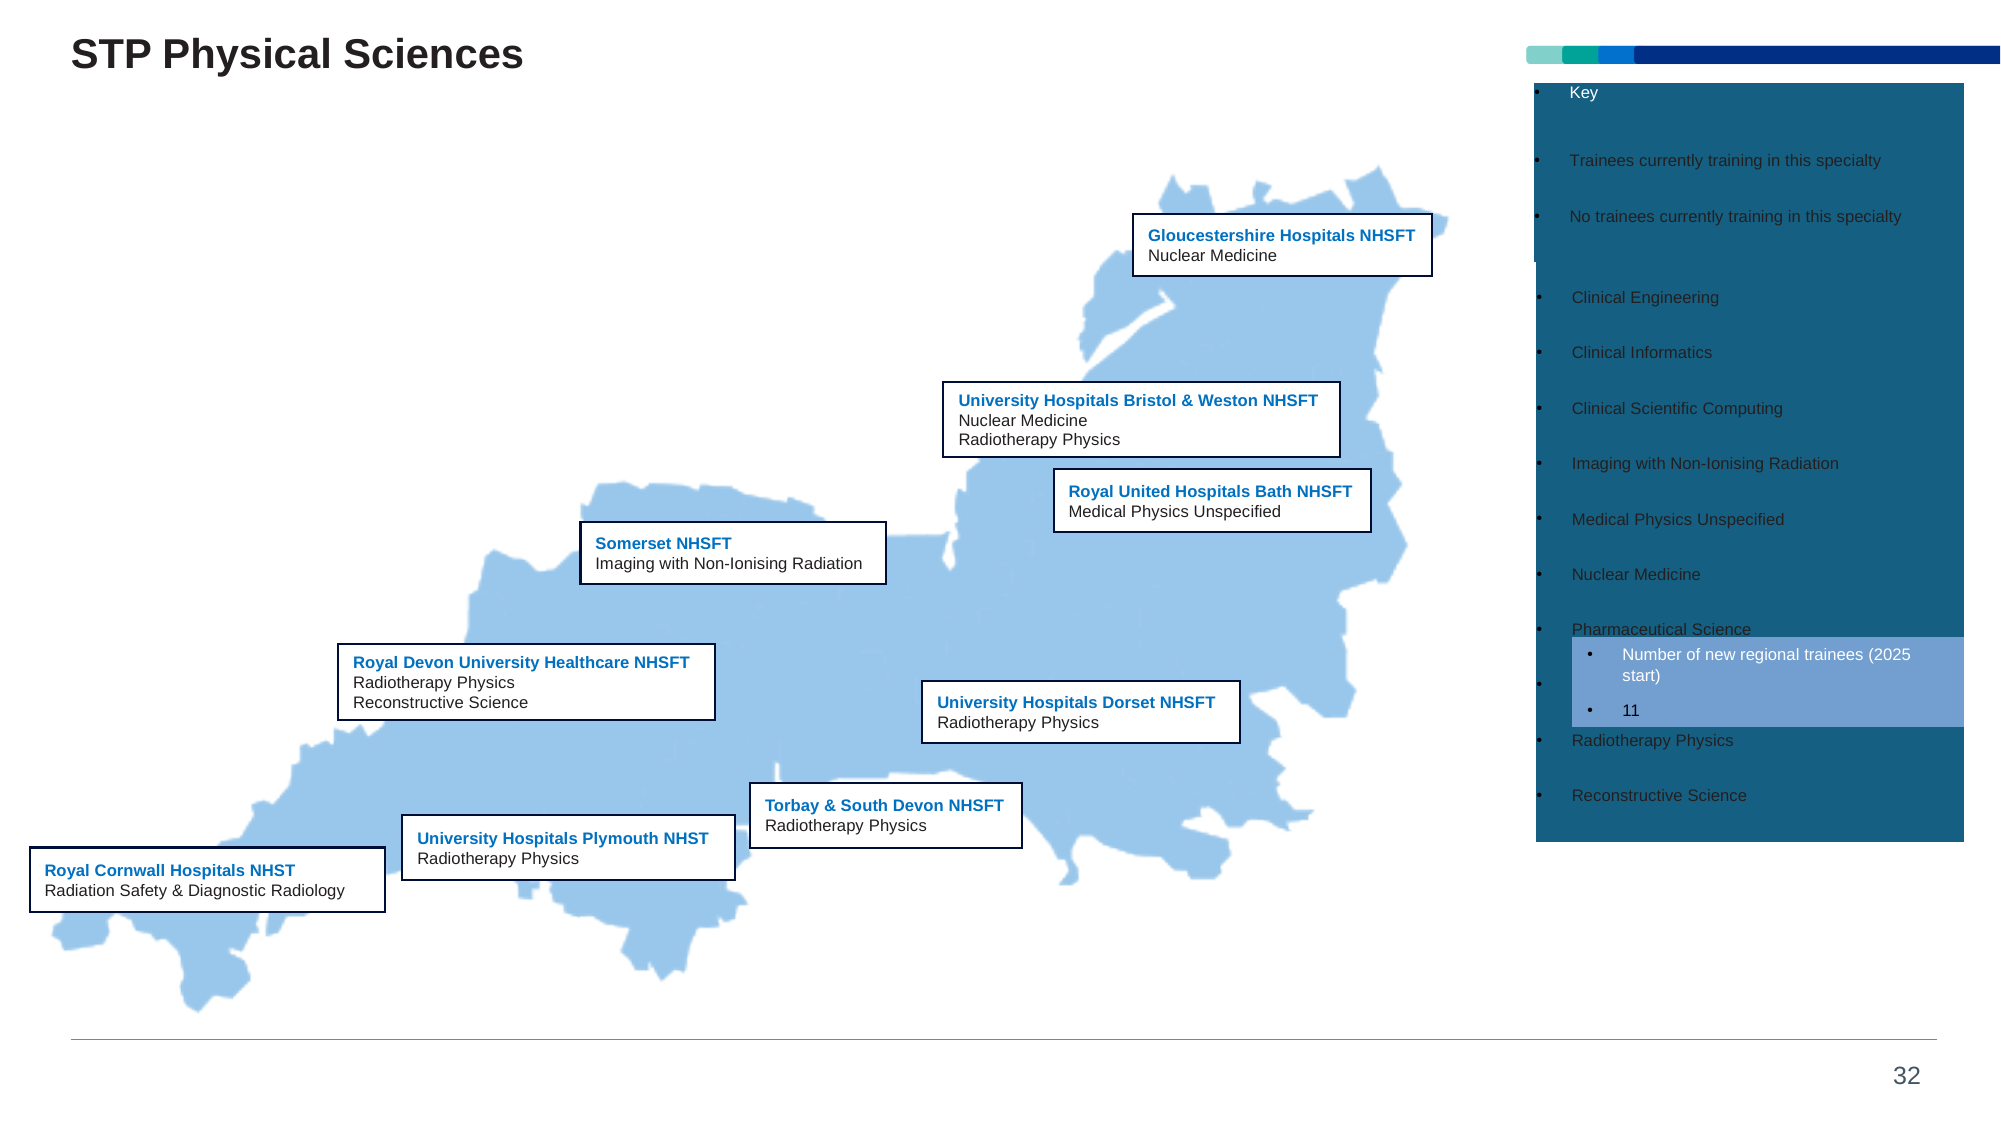

# STP Physical Sciences
| Key | |
| --- | --- |
| Trainees currently training in this specialty | |
| No trainees currently training in this specialty | |
Gloucestershire Hospitals NHSFT
Nuclear Medicine
| Specialty | |
| --- | --- |
| Clinical Engineering | |
| Clinical Informatics | |
| Clinical Scientific Computing | |
| Imaging with Non-Ionising Radiation | |
| Medical Physics Unspecified | |
| Nuclear Medicine | |
| Pharmaceutical Science | |
| Radiation Safety & Diagnostic Radiology | |
| Radiotherapy Physics | |
| Reconstructive Science | |
University Hospitals Bristol & Weston NHSFT
Nuclear Medicine
Radiotherapy Physics
Royal United Hospitals Bath NHSFT
Medical Physics Unspecified
Somerset NHSFT
Imaging with Non-Ionising Radiation
| Number of new regional trainees (2025 start) |
| --- |
| 11 |
Royal Devon University Healthcare NHSFT
Radiotherapy Physics
Reconstructive Science
University Hospitals Dorset NHSFT
Radiotherapy Physics
Torbay & South Devon NHSFT
Radiotherapy Physics
University Hospitals Plymouth NHST
Radiotherapy Physics
Royal Cornwall Hospitals NHST
Radiation Safety & Diagnostic Radiology